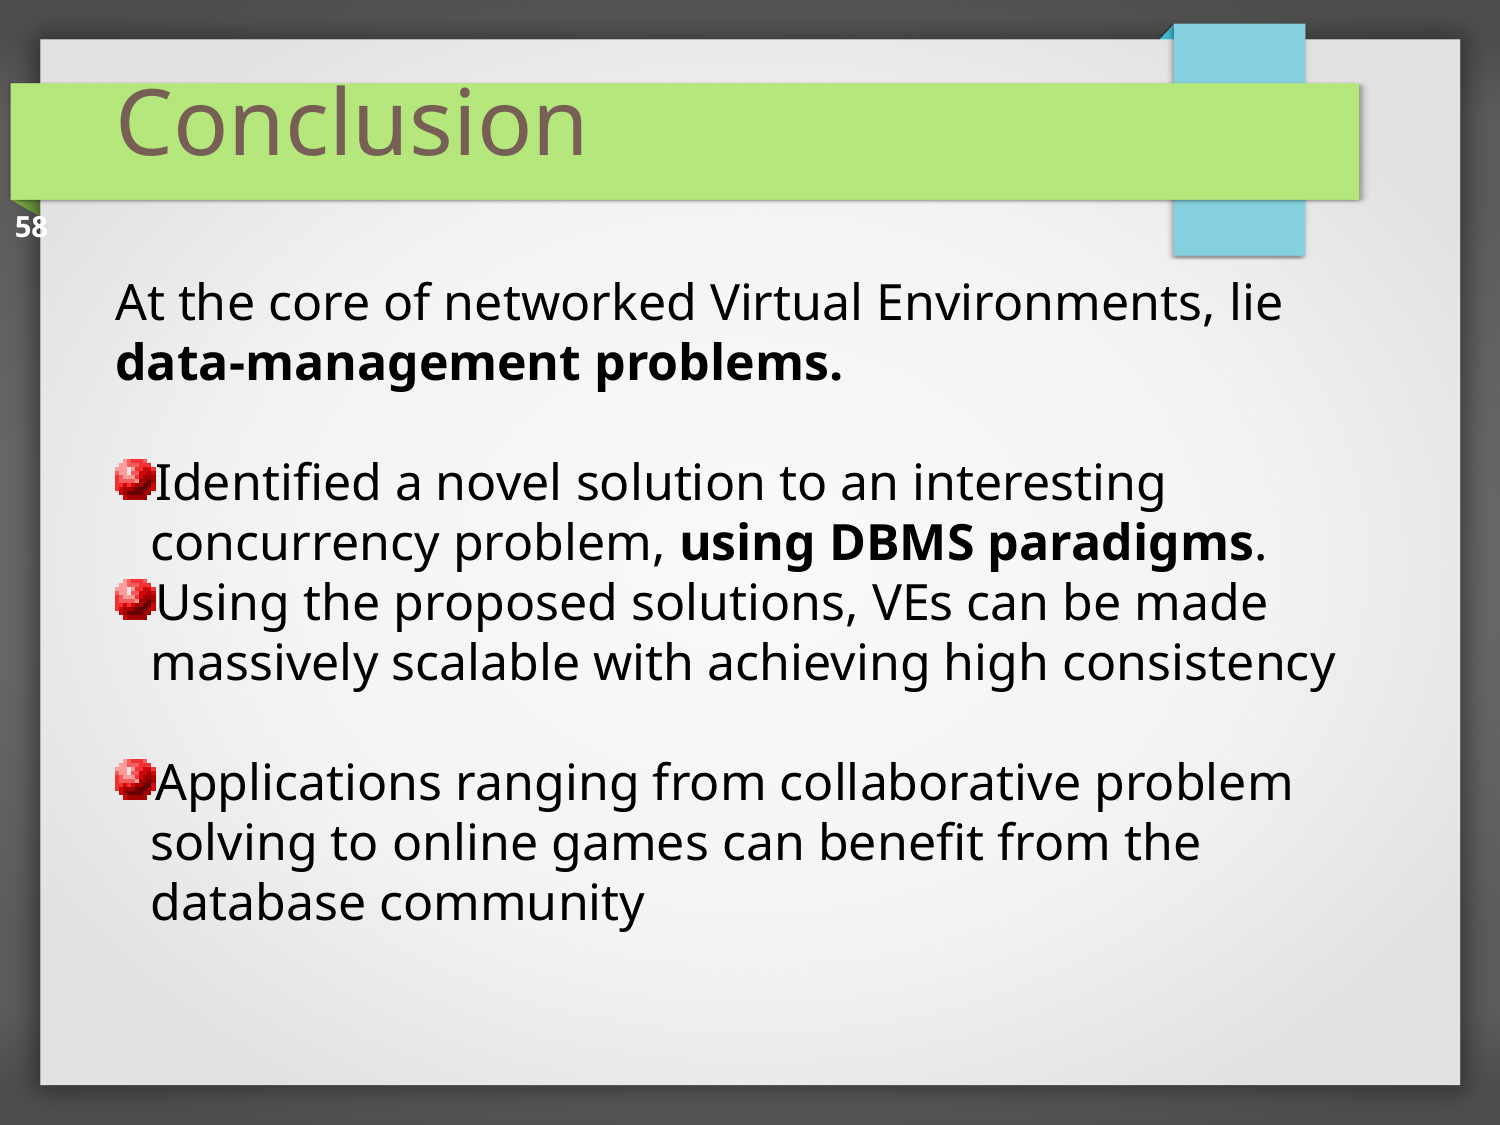

Conclusion
At the core of networked Virtual Environments, lie data-management problems.
Identified a novel solution to an interesting concurrency problem, using DBMS paradigms.
Using the proposed solutions, VEs can be made massively scalable with achieving high consistency
Applications ranging from collaborative problem solving to online games can benefit from the database community